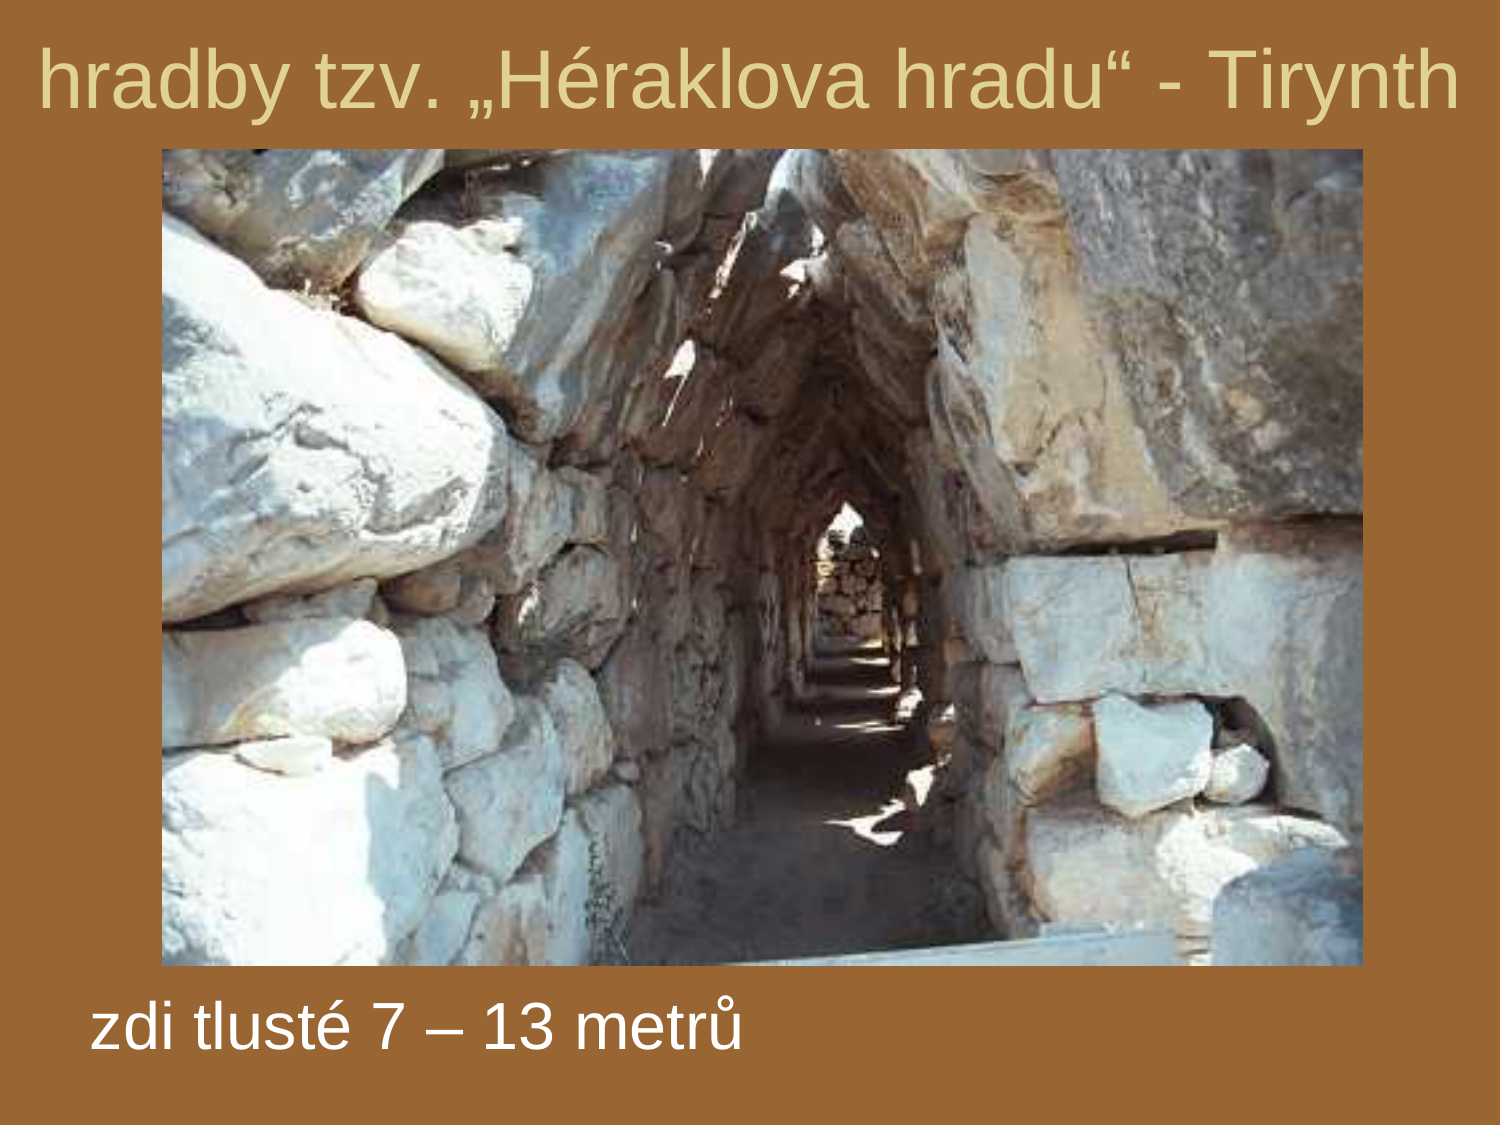

# hradby tzv. „Héraklova hradu“ - Tirynth
zdi tlusté 7 – 13 metrů